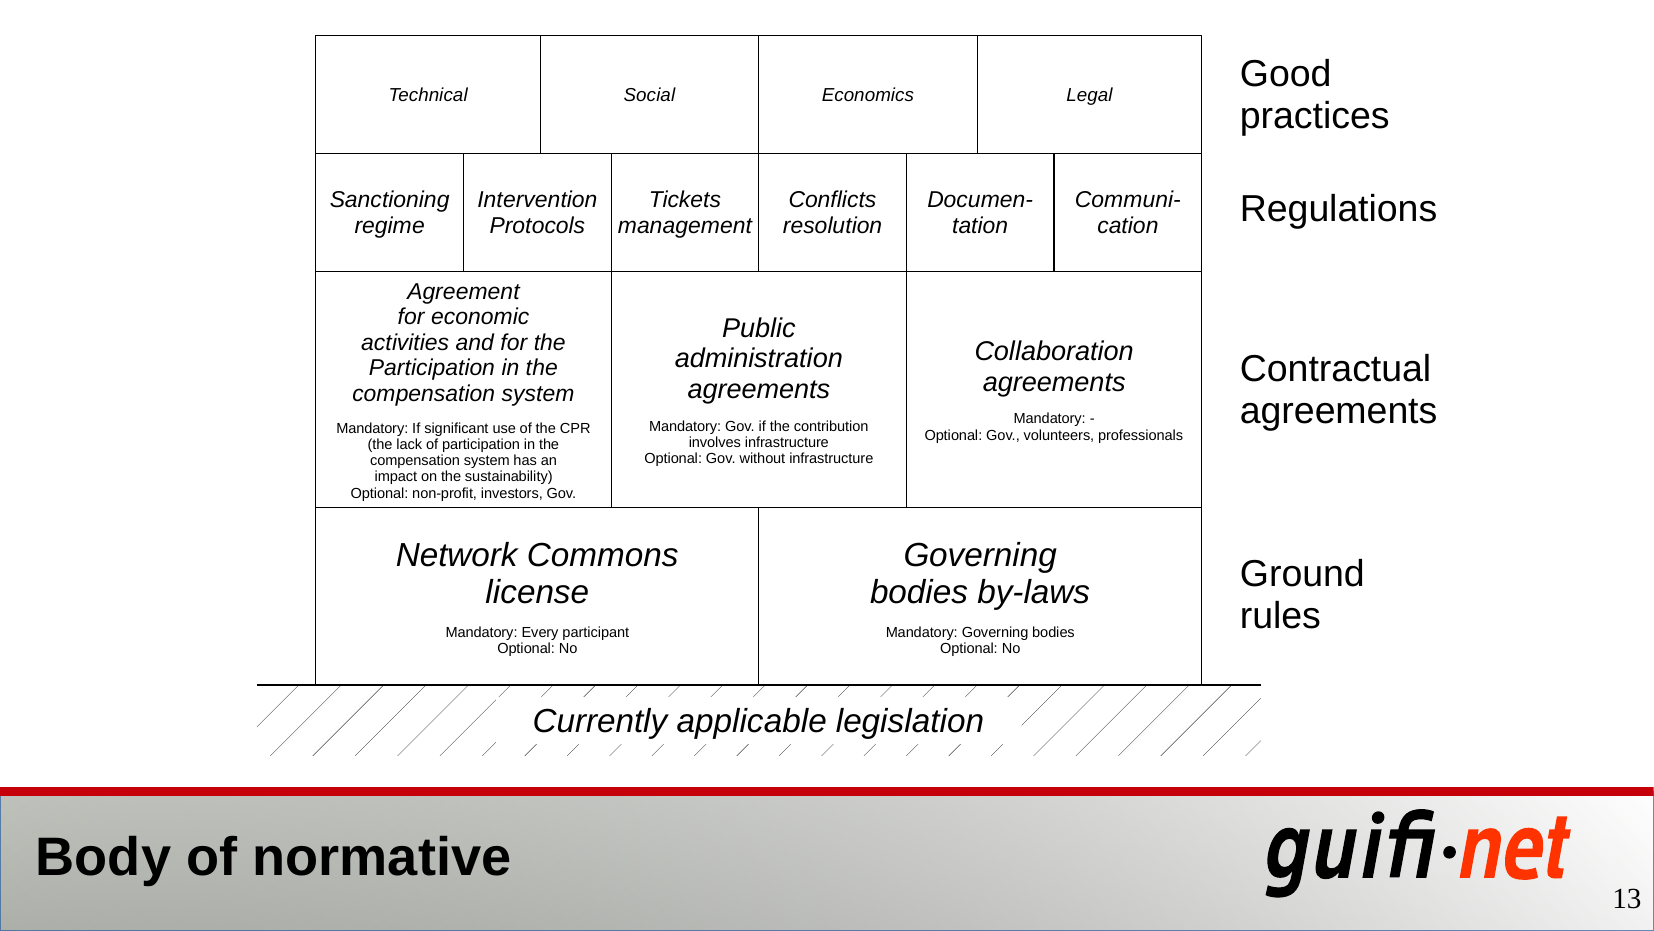

Technical
Social
Economics
Legal
Good
practices
Sanctioning
regime
Intervention
Protocols
Tickets
management
Conflicts
resolution
Documen-
tation
Communi-
cation
Regulations
Agreement
for economic
activities and for the
Participation in the
compensation system
Mandatory: If significant use of the CPR
(the lack of participation in the
compensation system has an
impact on the sustainability)
Optional: non-profit, investors, Gov.
Public
administration
agreements
Mandatory: Gov. if the contribution
involves infrastructure
Optional: Gov. without infrastructure
Collaboration
agreements
Mandatory: -
Optional: Gov., volunteers, professionals
Contractual
agreements
Network Commons
license
Mandatory: Every participant
Optional: No
Governing
bodies by-laws
Mandatory: Governing bodies
Optional: No
Ground
rules
Currently applicable legislation
# Body of normative
13